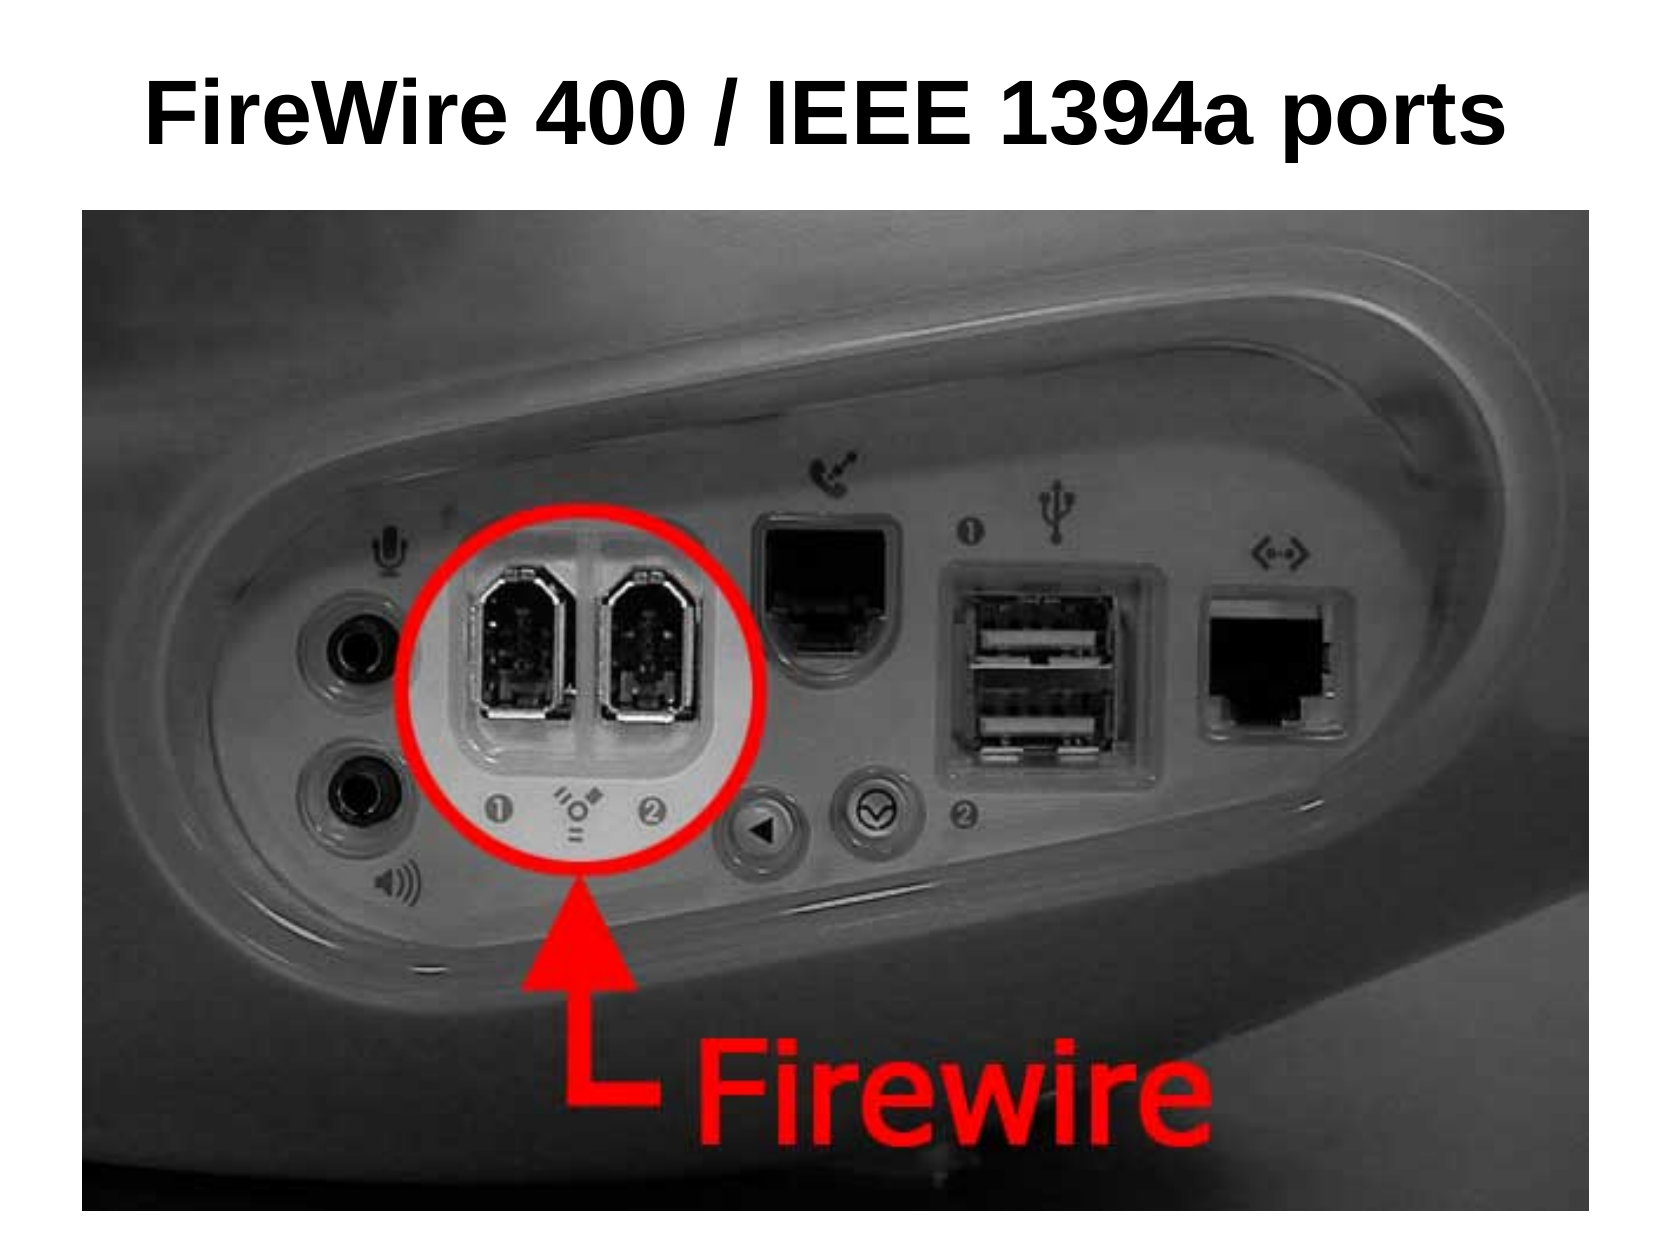

# FireWire 400 / IEEE 1394a ports